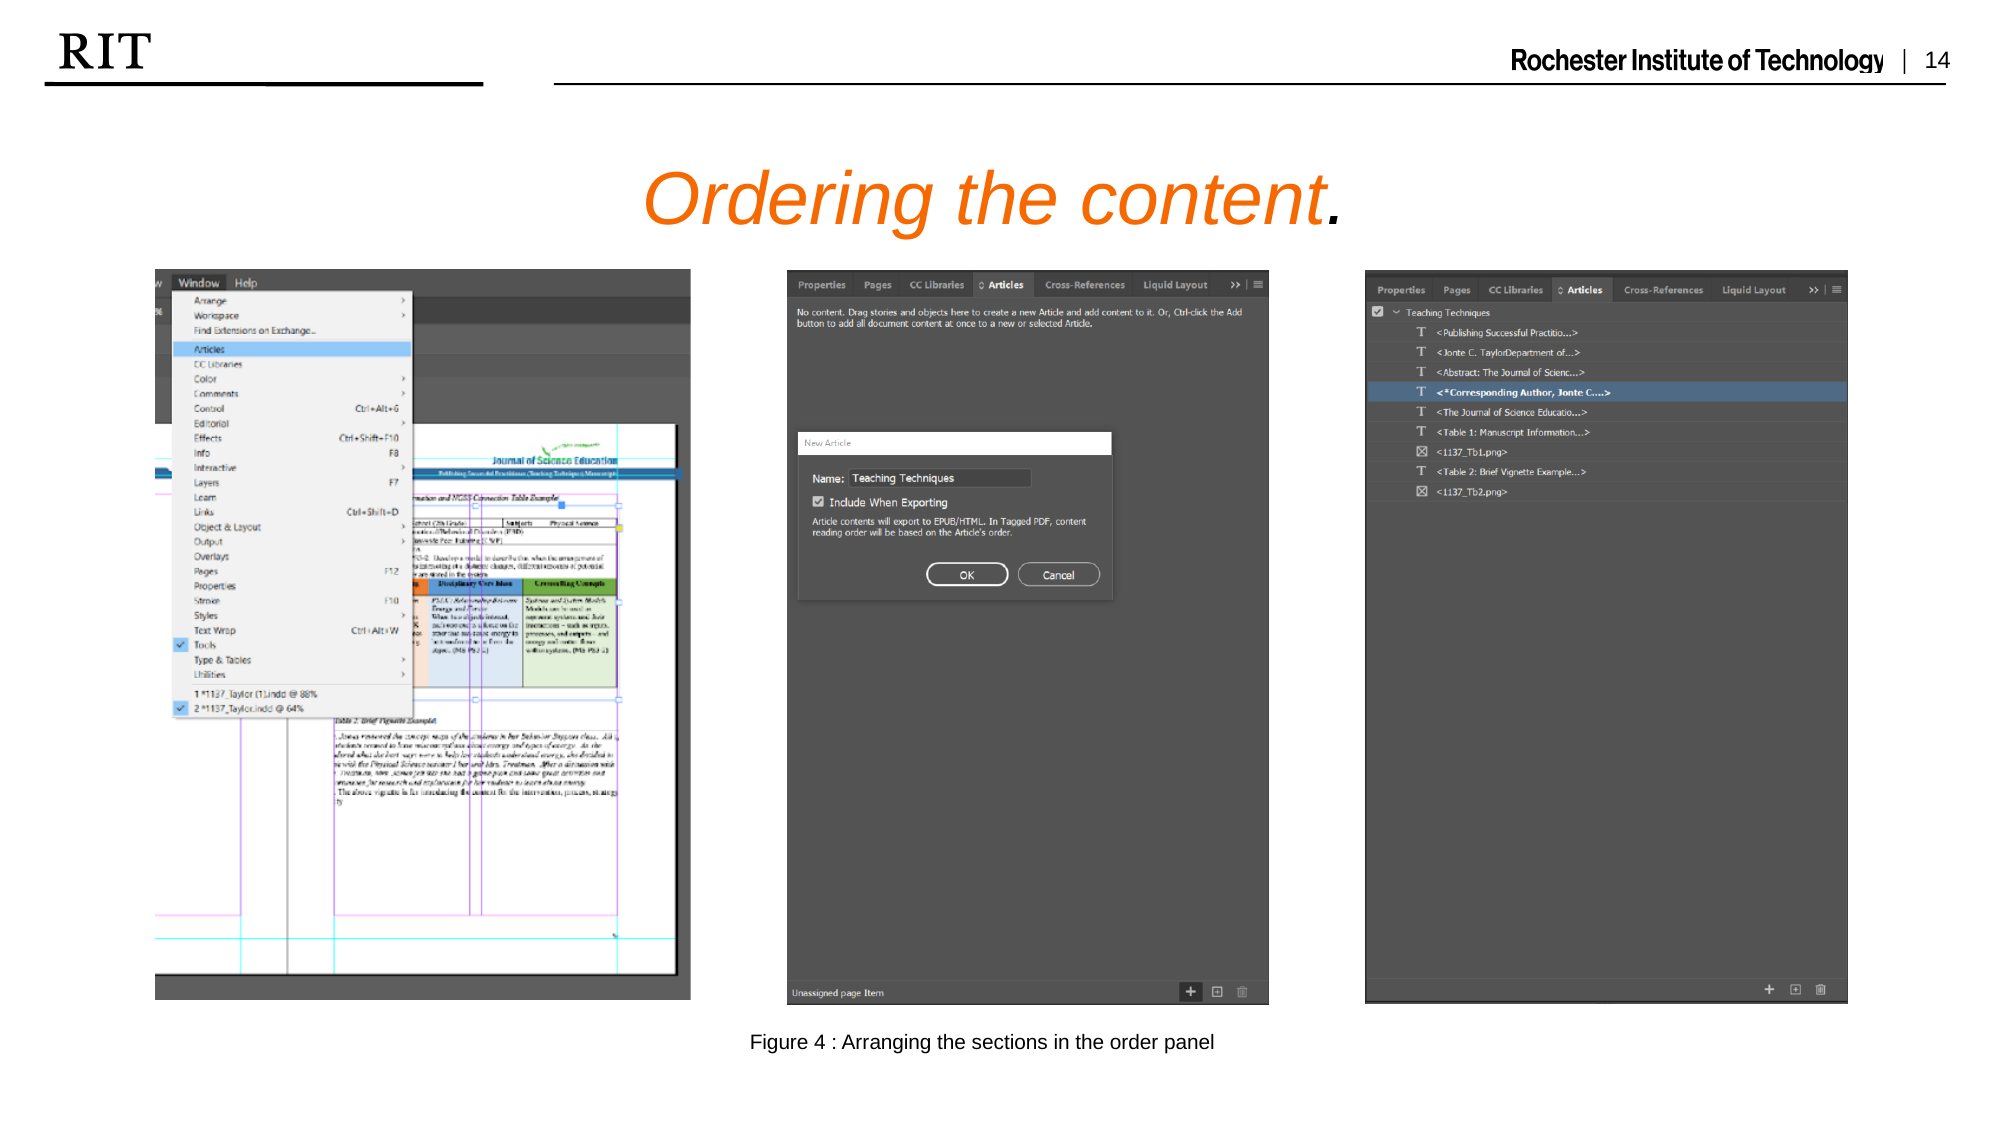

# Ordering the content.
Figure 4 : Arranging the sections in the order panel